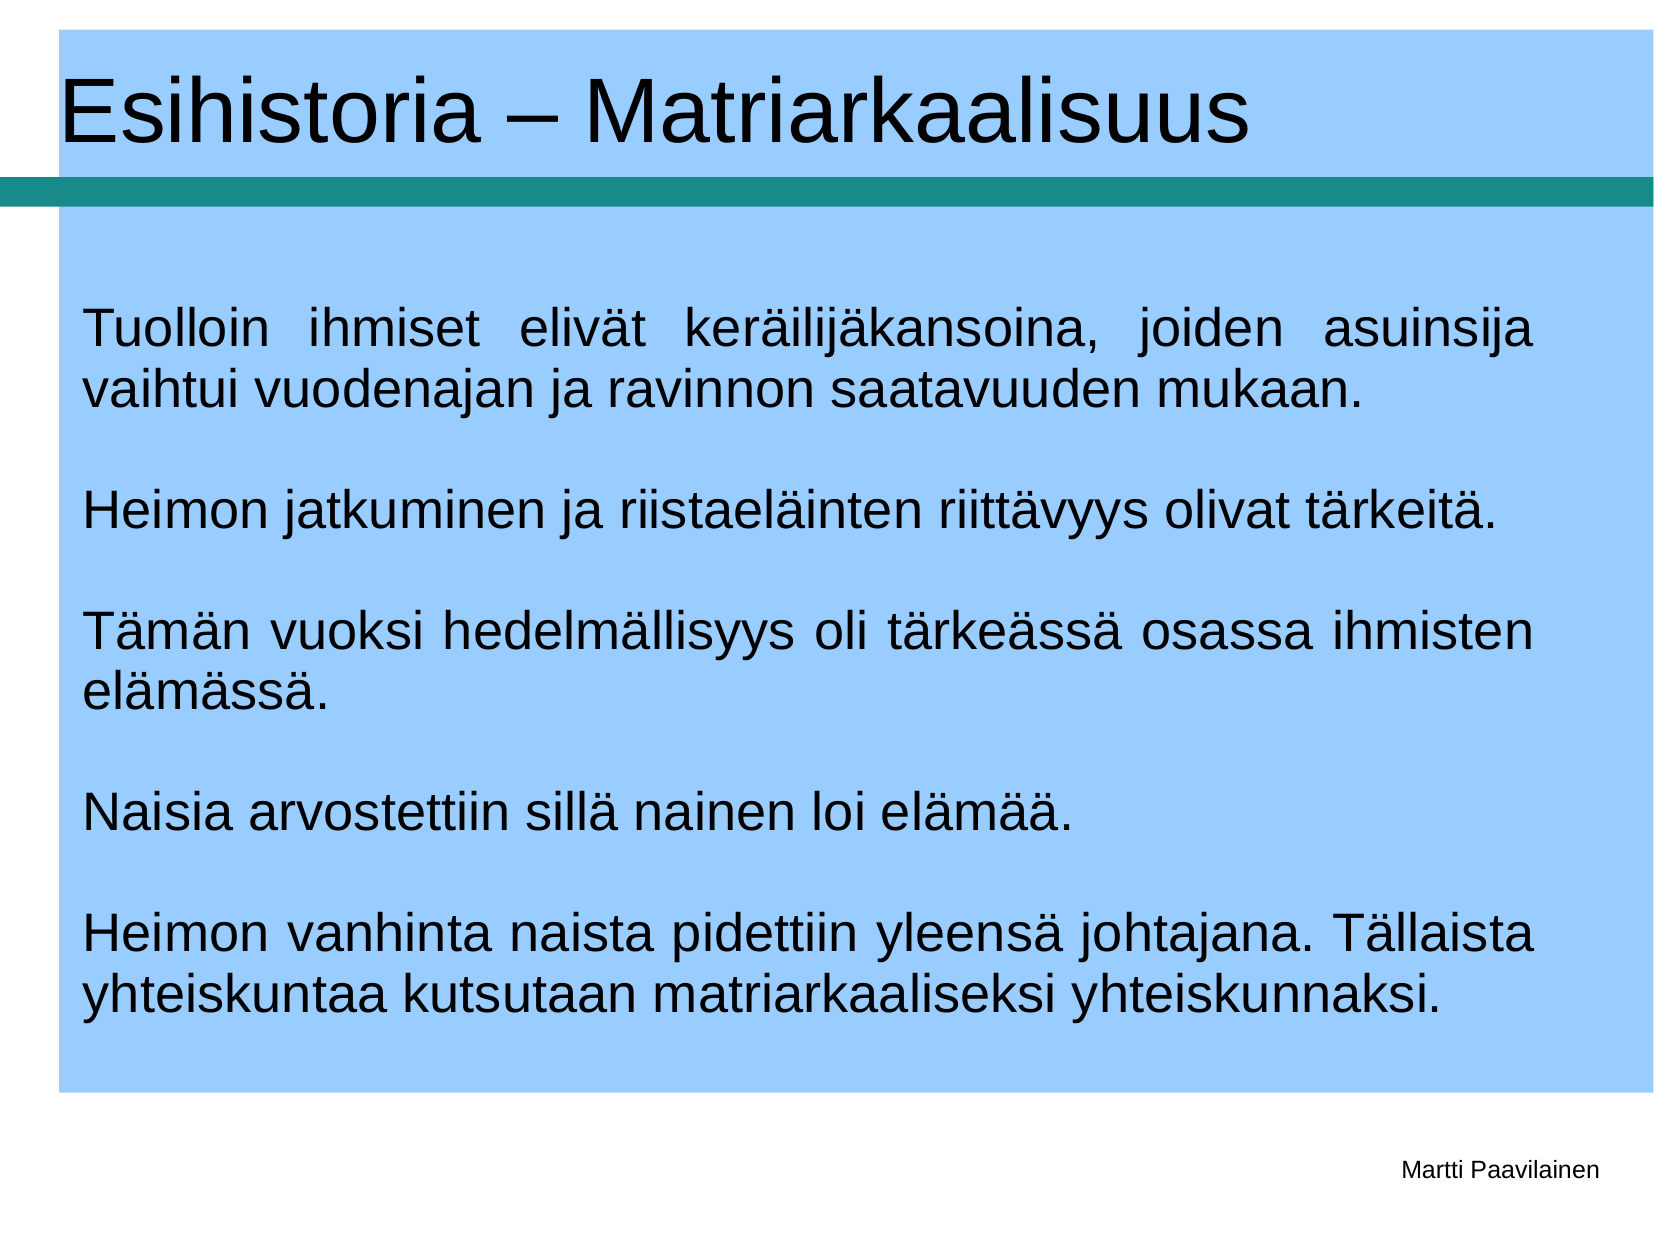

# Esihistoria – Matriarkaalisuus
Tuolloin ihmiset elivät keräilijäkansoina, joiden asuinsija vaihtui vuodenajan ja ravinnon saatavuuden mukaan.
Heimon jatkuminen ja riistaeläinten riittävyys olivat tärkeitä.
Tämän vuoksi hedelmällisyys oli tärkeässä osassa ihmisten elämässä.
Naisia arvostettiin sillä nainen loi elämää.
Heimon vanhinta naista pidettiin yleensä johtajana. Tällaista yhteiskuntaa kutsutaan matriarkaaliseksi yhteiskunnaksi.
Martti Paavilainen